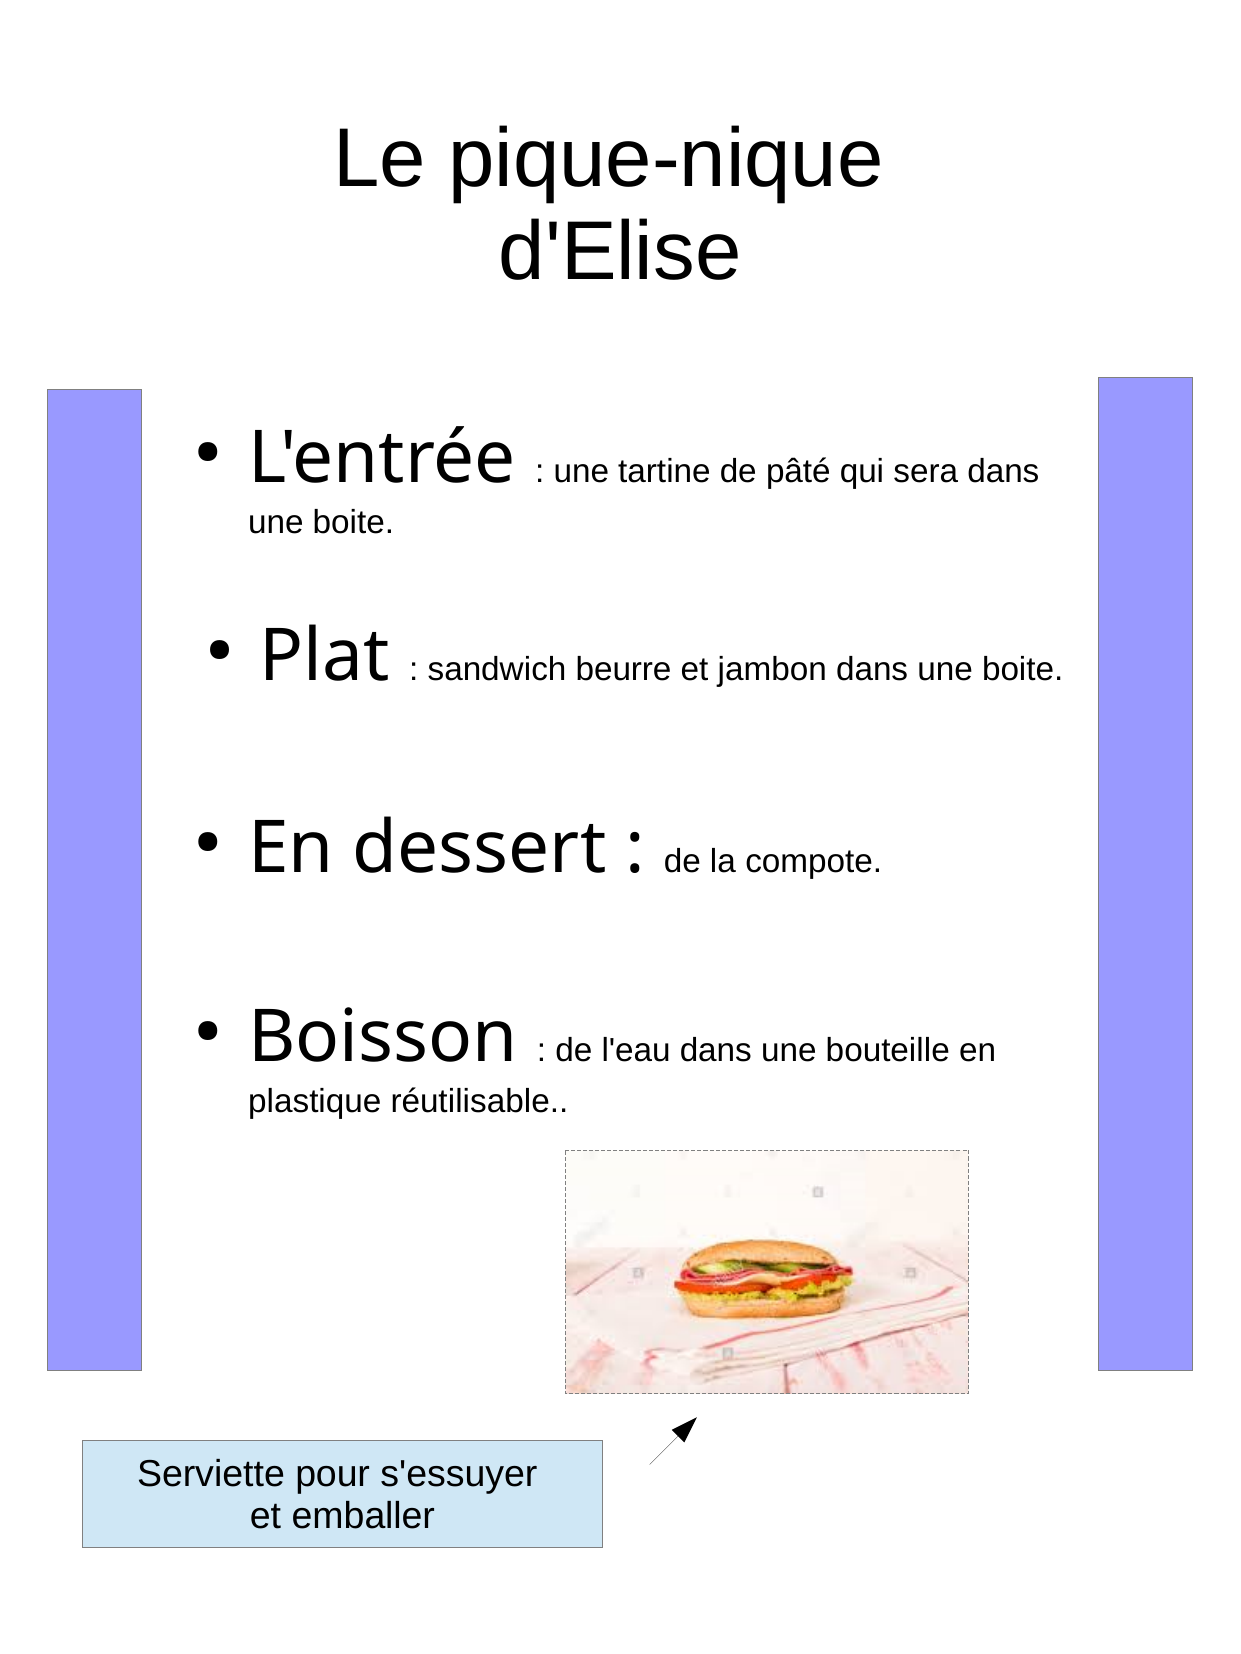

# Le pique-nique d'Elise
L'entrée : une tartine de pâté qui sera dans une boite.
Plat : sandwich beurre et jambon dans une boite.
En dessert : de la compote.
Boisson : de l'eau dans une bouteille en plastique réutilisable..
Serviette pour s'essuyer
et emballer